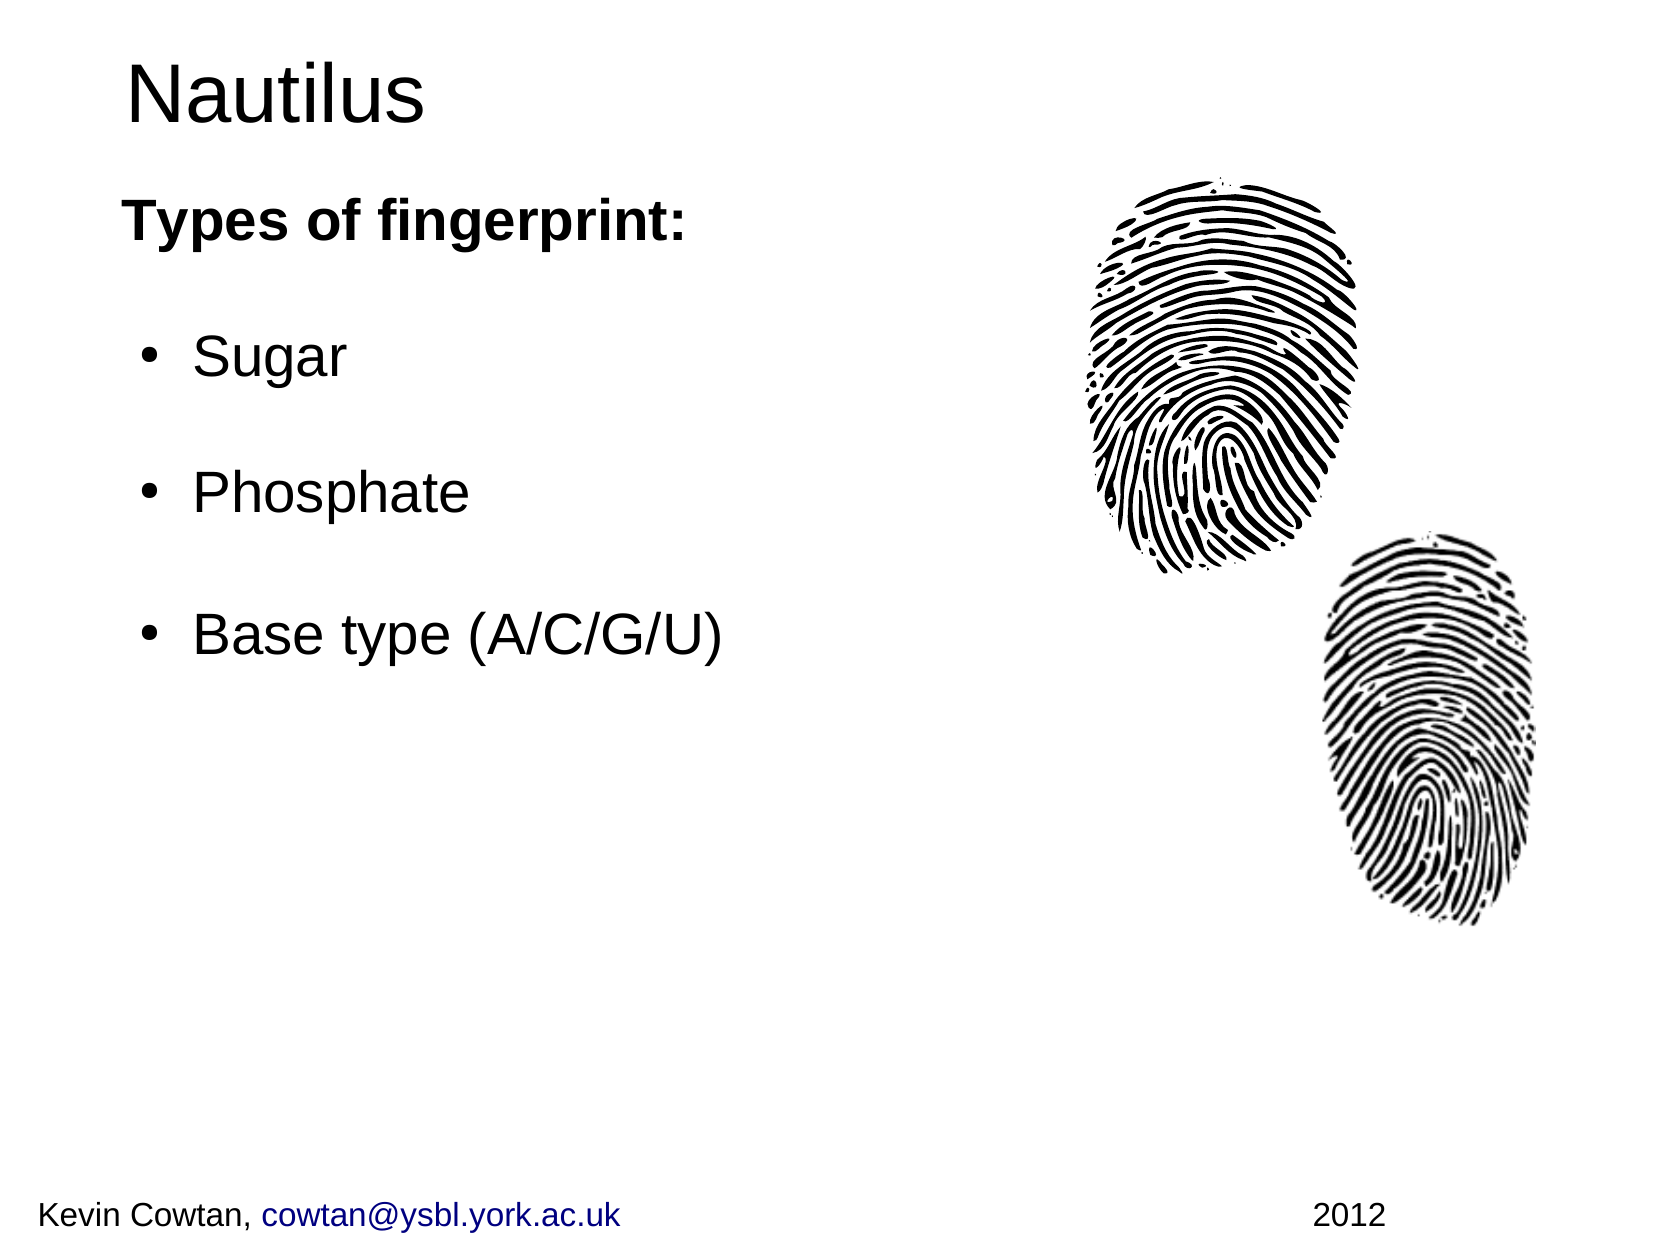

# Nautilus
Types of fingerprint:
Sugar
Phosphate
Base type (A/C/G/U)